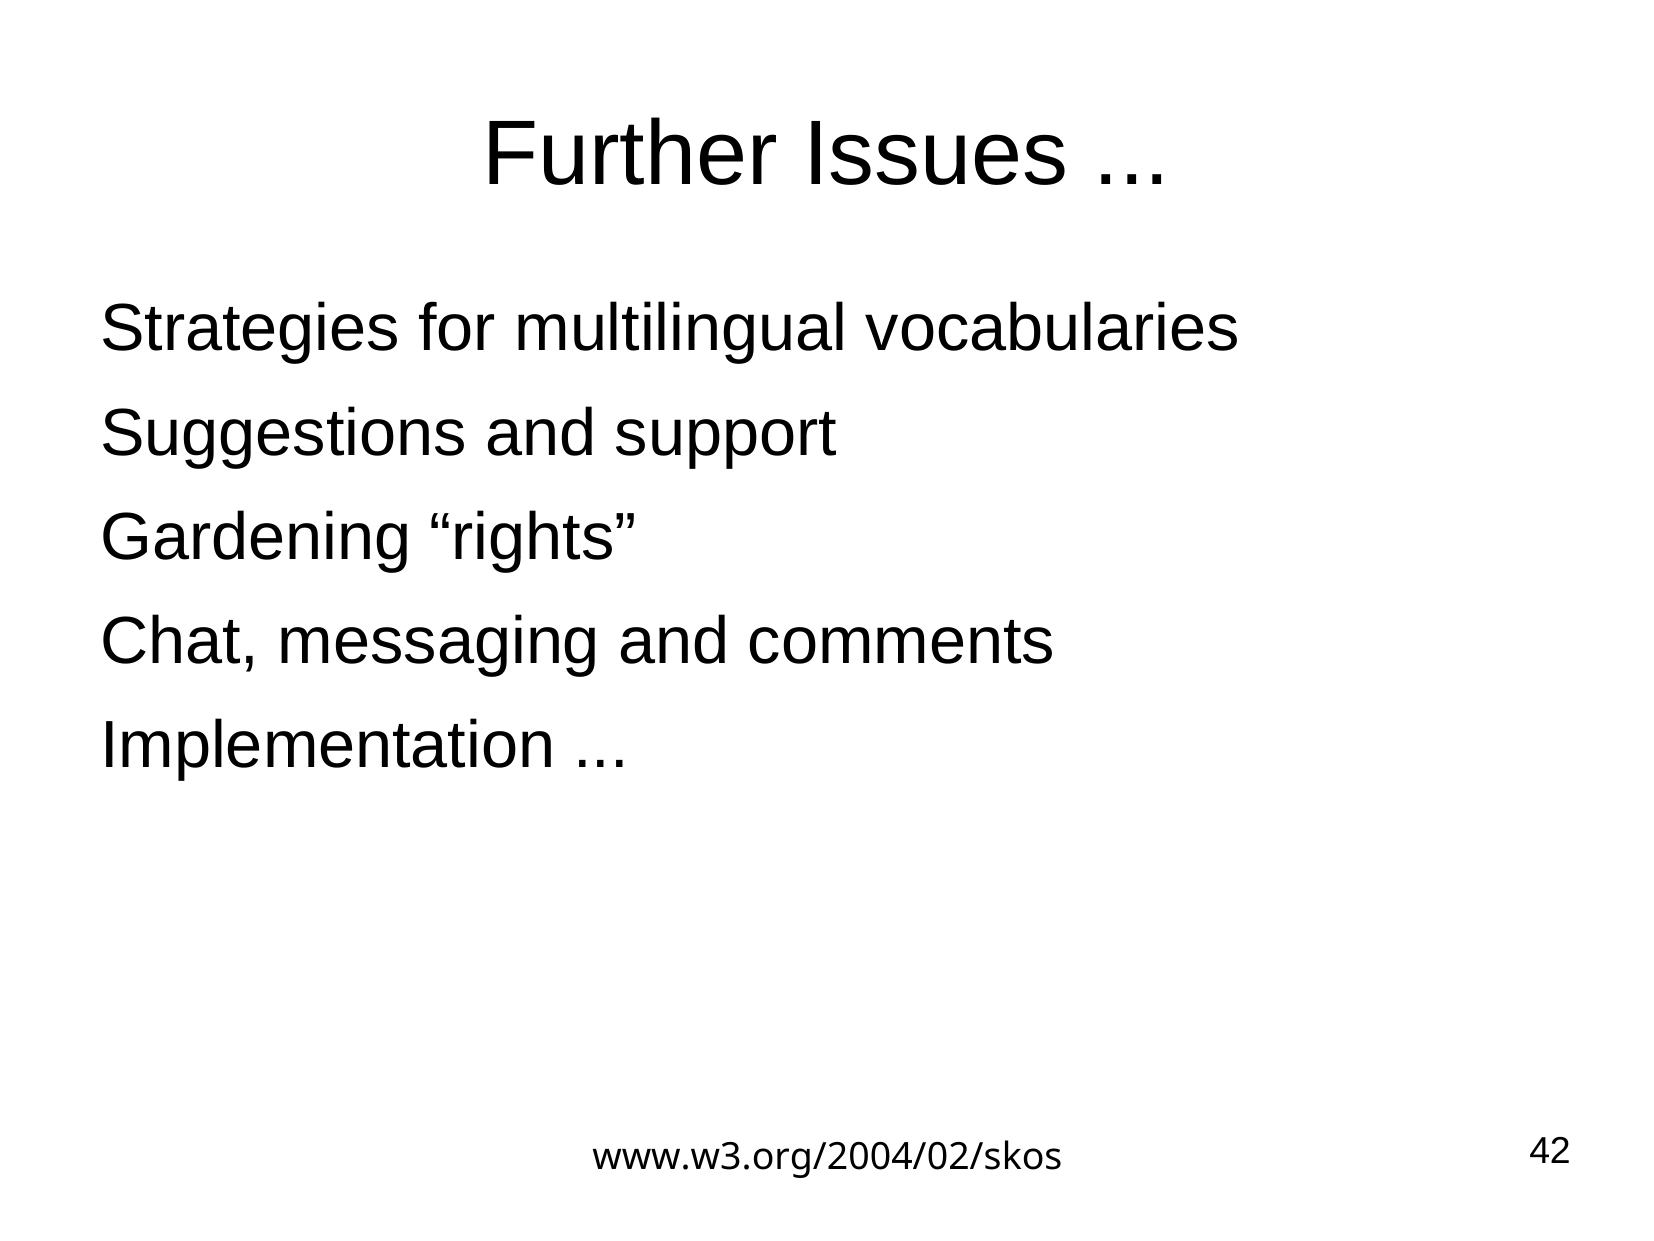

# Further Issues ...
Strategies for multilingual vocabularies
Suggestions and support
Gardening “rights”
Chat, messaging and comments
Implementation ...
www.w3.org/2004/02/skos
42